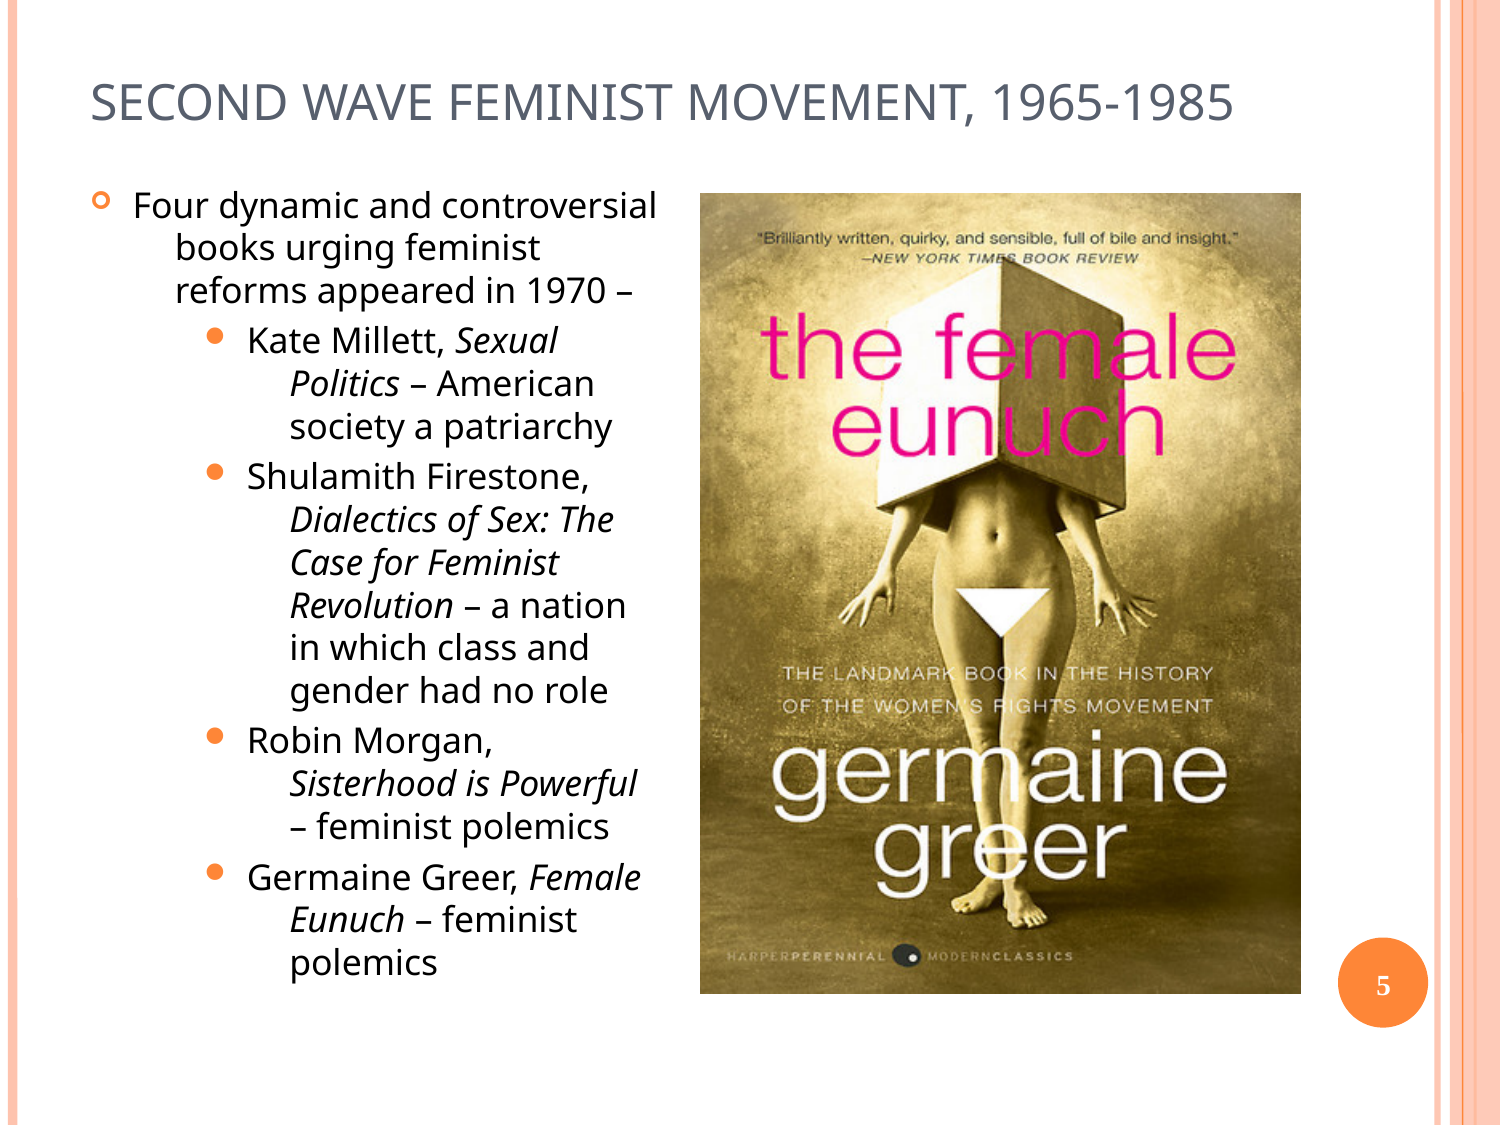

# Second Wave Feminist Movement, 1965-1985
Four dynamic and controversial books urging feminist reforms appeared in 1970 –
Kate Millett, Sexual Politics – American society a patriarchy
Shulamith Firestone, Dialectics of Sex: The Case for Feminist Revolution – a nation in which class and gender had no role
Robin Morgan, Sisterhood is Powerful – feminist polemics
Germaine Greer, Female Eunuch – feminist polemics